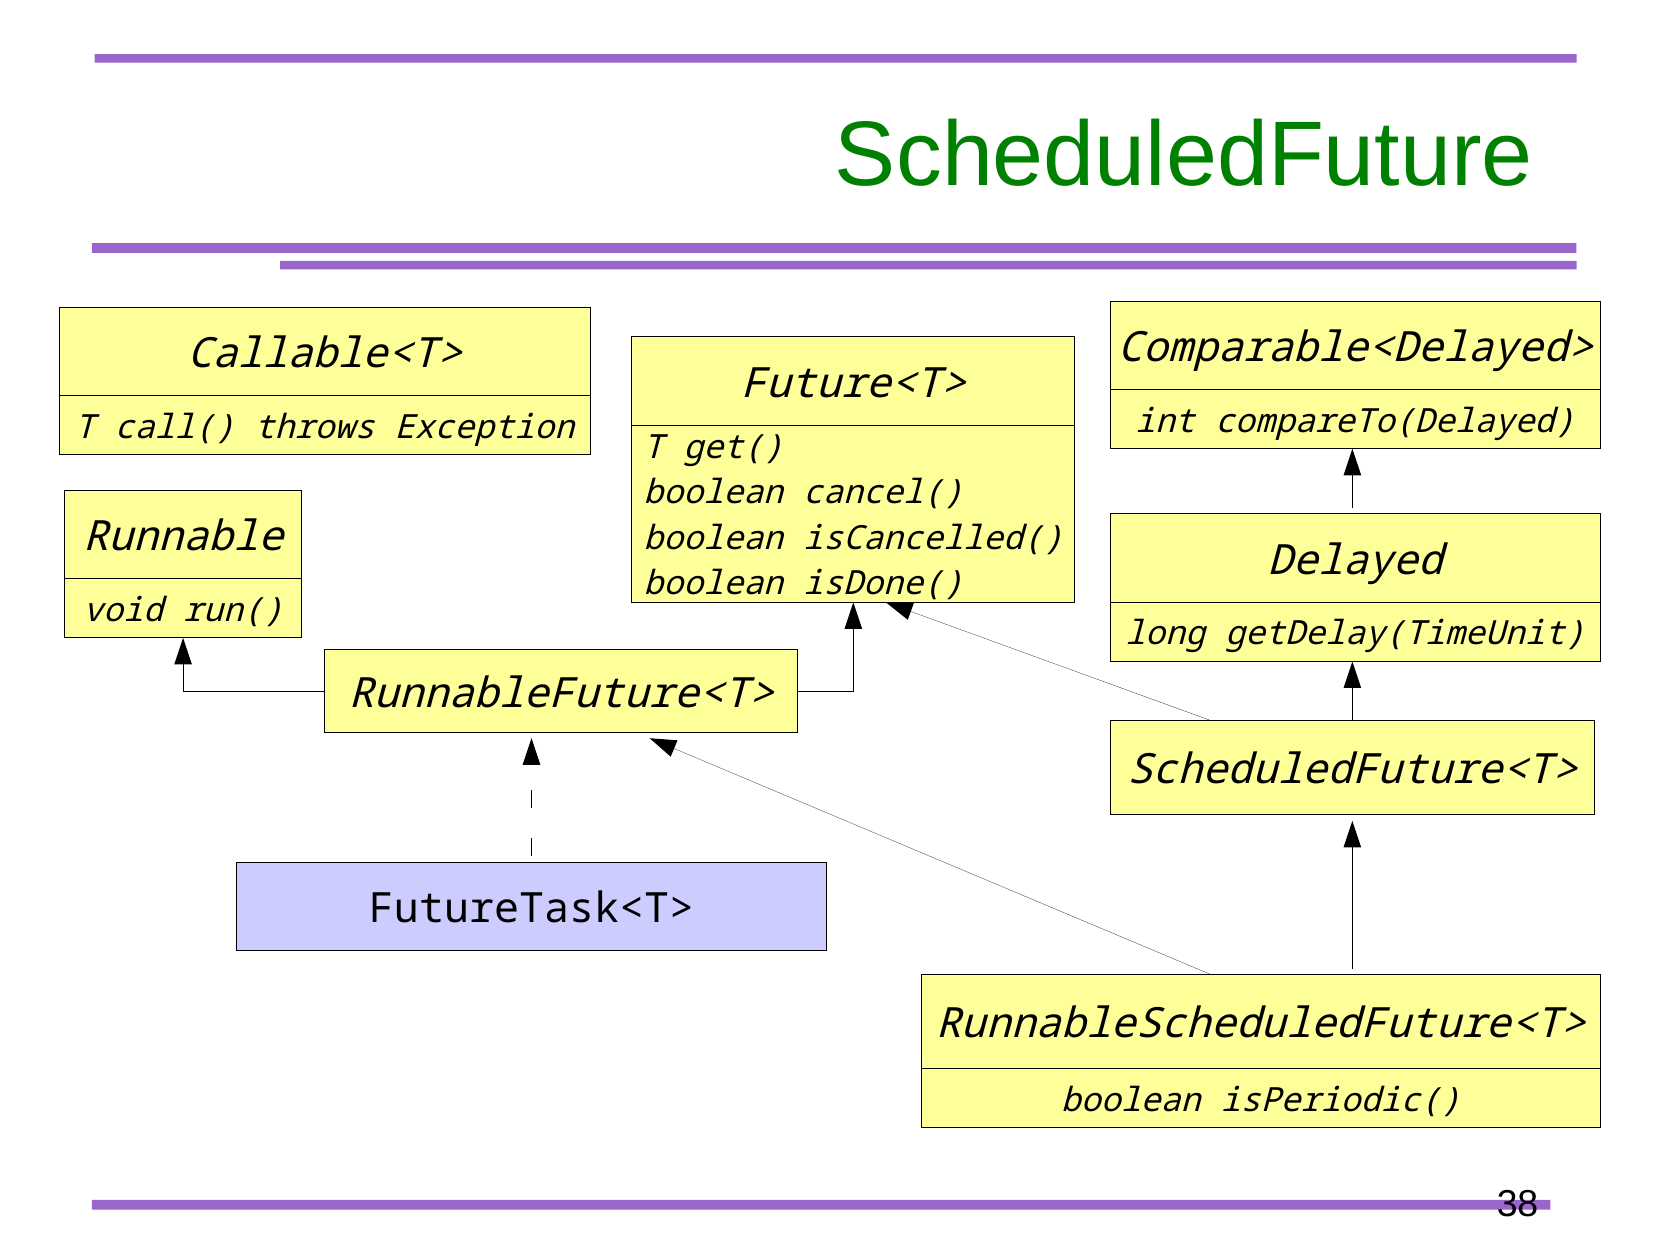

# ScheduledFuture
Comparable<Delayed>
Callable<T>
Future<T>
int compareTo(Delayed)
T call() throws Exception
T get()
boolean cancel()
boolean isCancelled()
boolean isDone()
Runnable
Delayed
void run()
long getDelay(TimeUnit)
RunnableFuture<T>
ScheduledFuture<T>
FutureTask<T>
RunnableScheduledFuture<T>
boolean isPeriodic()